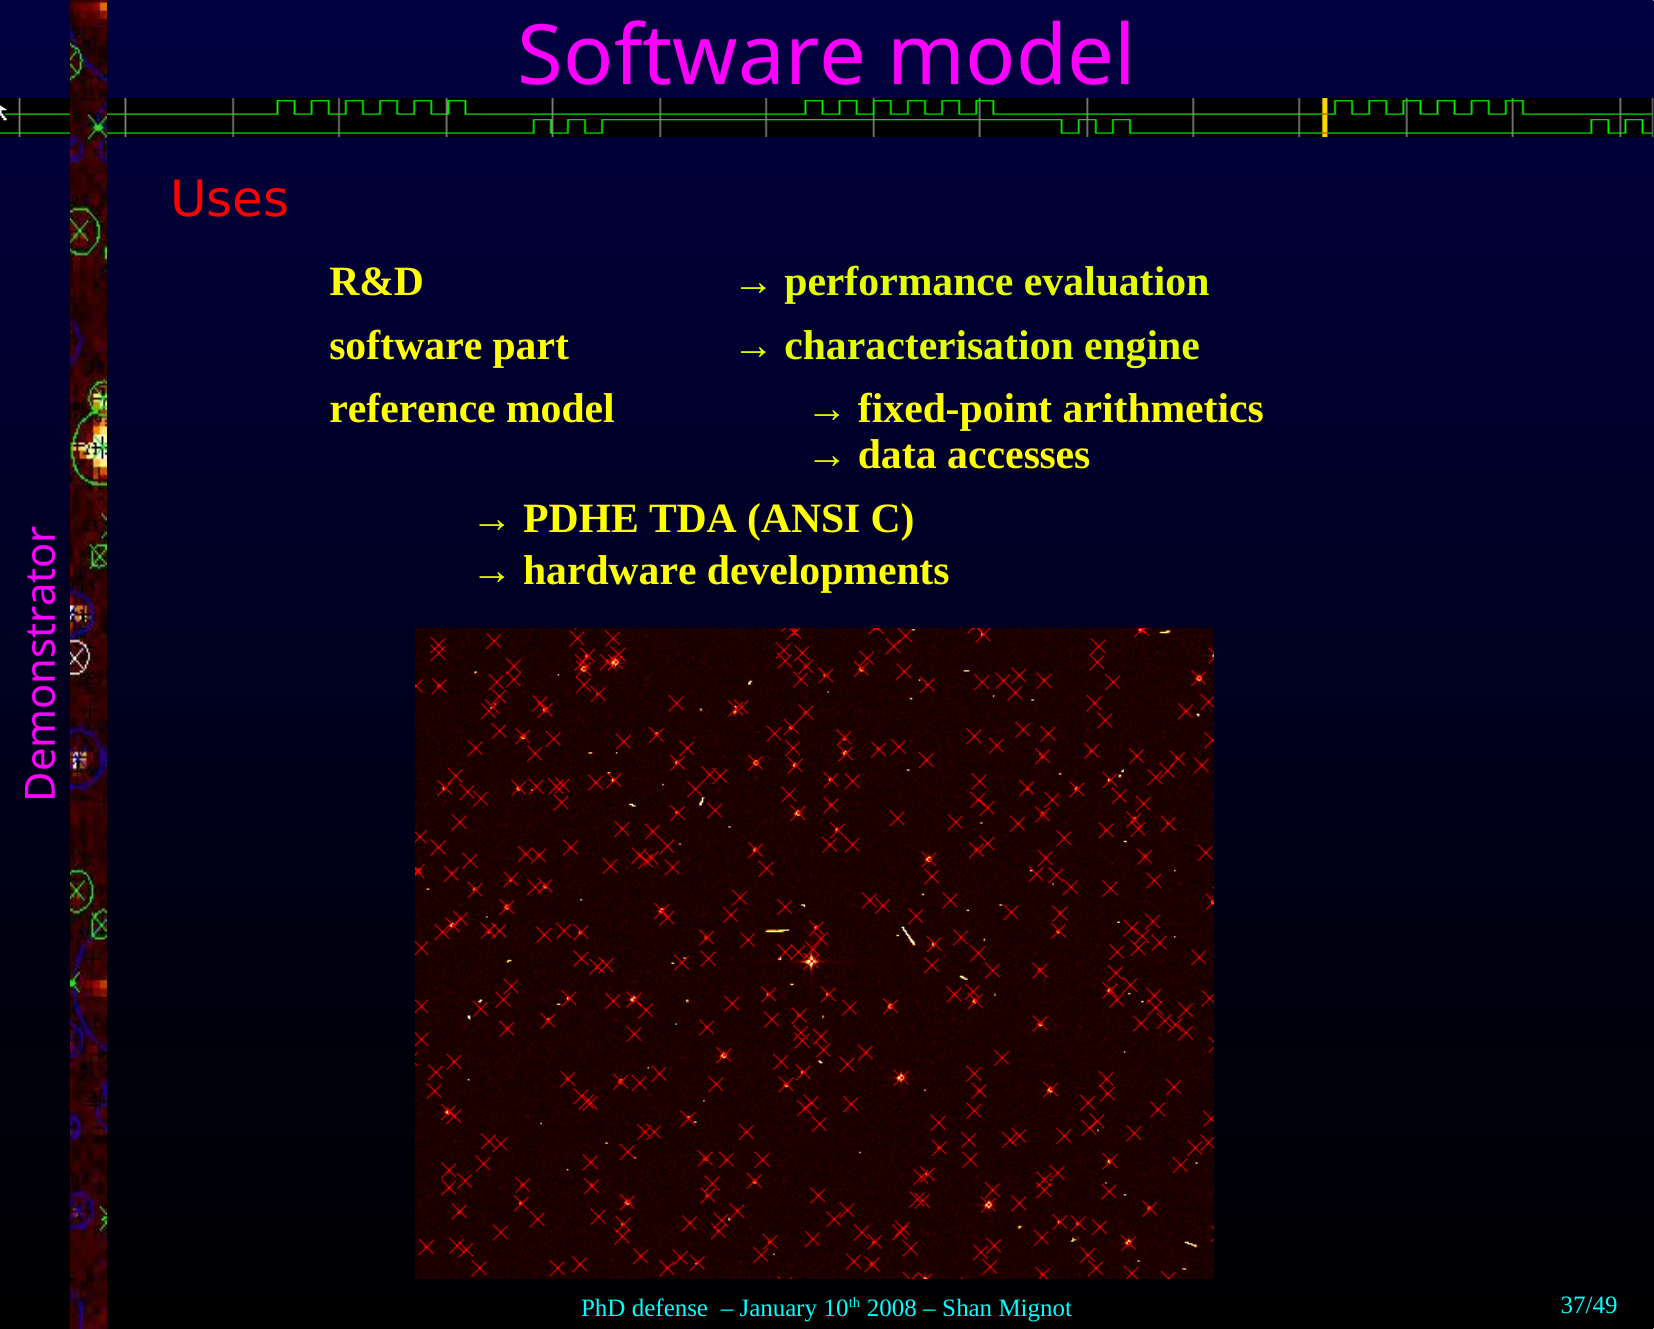

# Software model
Uses
R&D					→ performance evaluation
software part			→ characterisation engine
reference model			→ fixed-point arithmetics										→ data accesses
→ PDHE TDA (ANSI C)
→ hardware developments
Demonstrator
PhD defense – January 10th 2008 – Shan Mignot